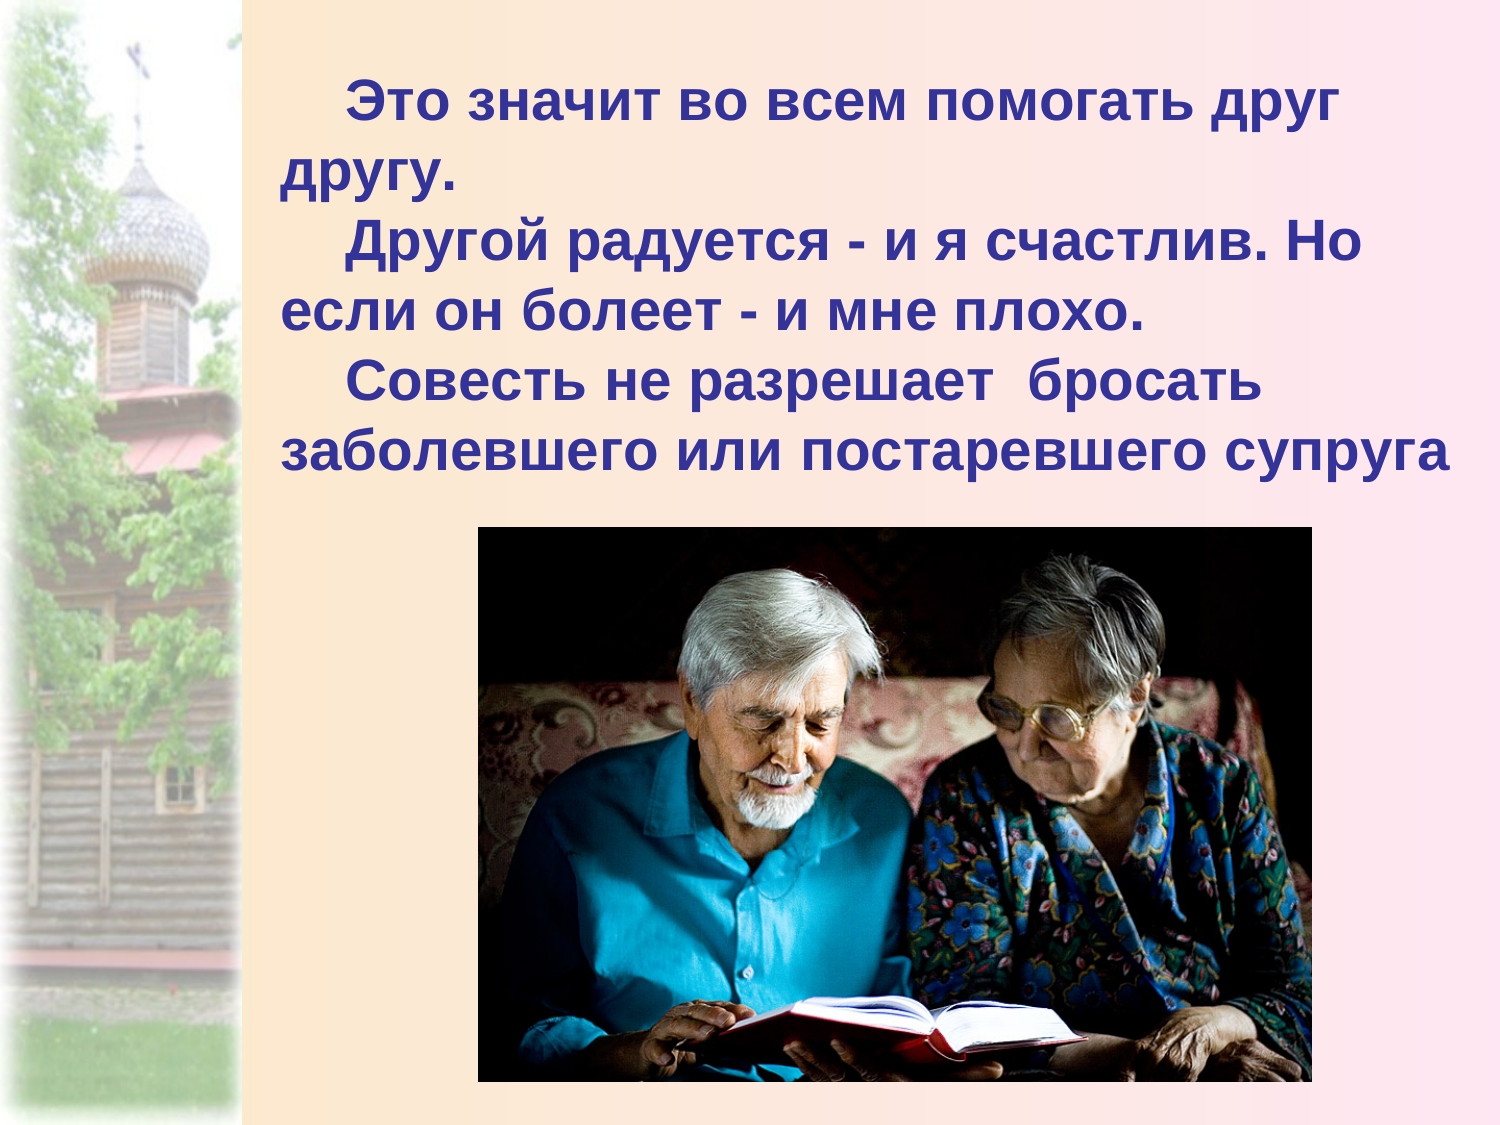

Это значит во всем помогать друг другу.
 Другой радуется - и я счастлив. Но если он болеет - и мне плохо.
 Совесть не разрешает бросать заболевшего или постаревшего супруга